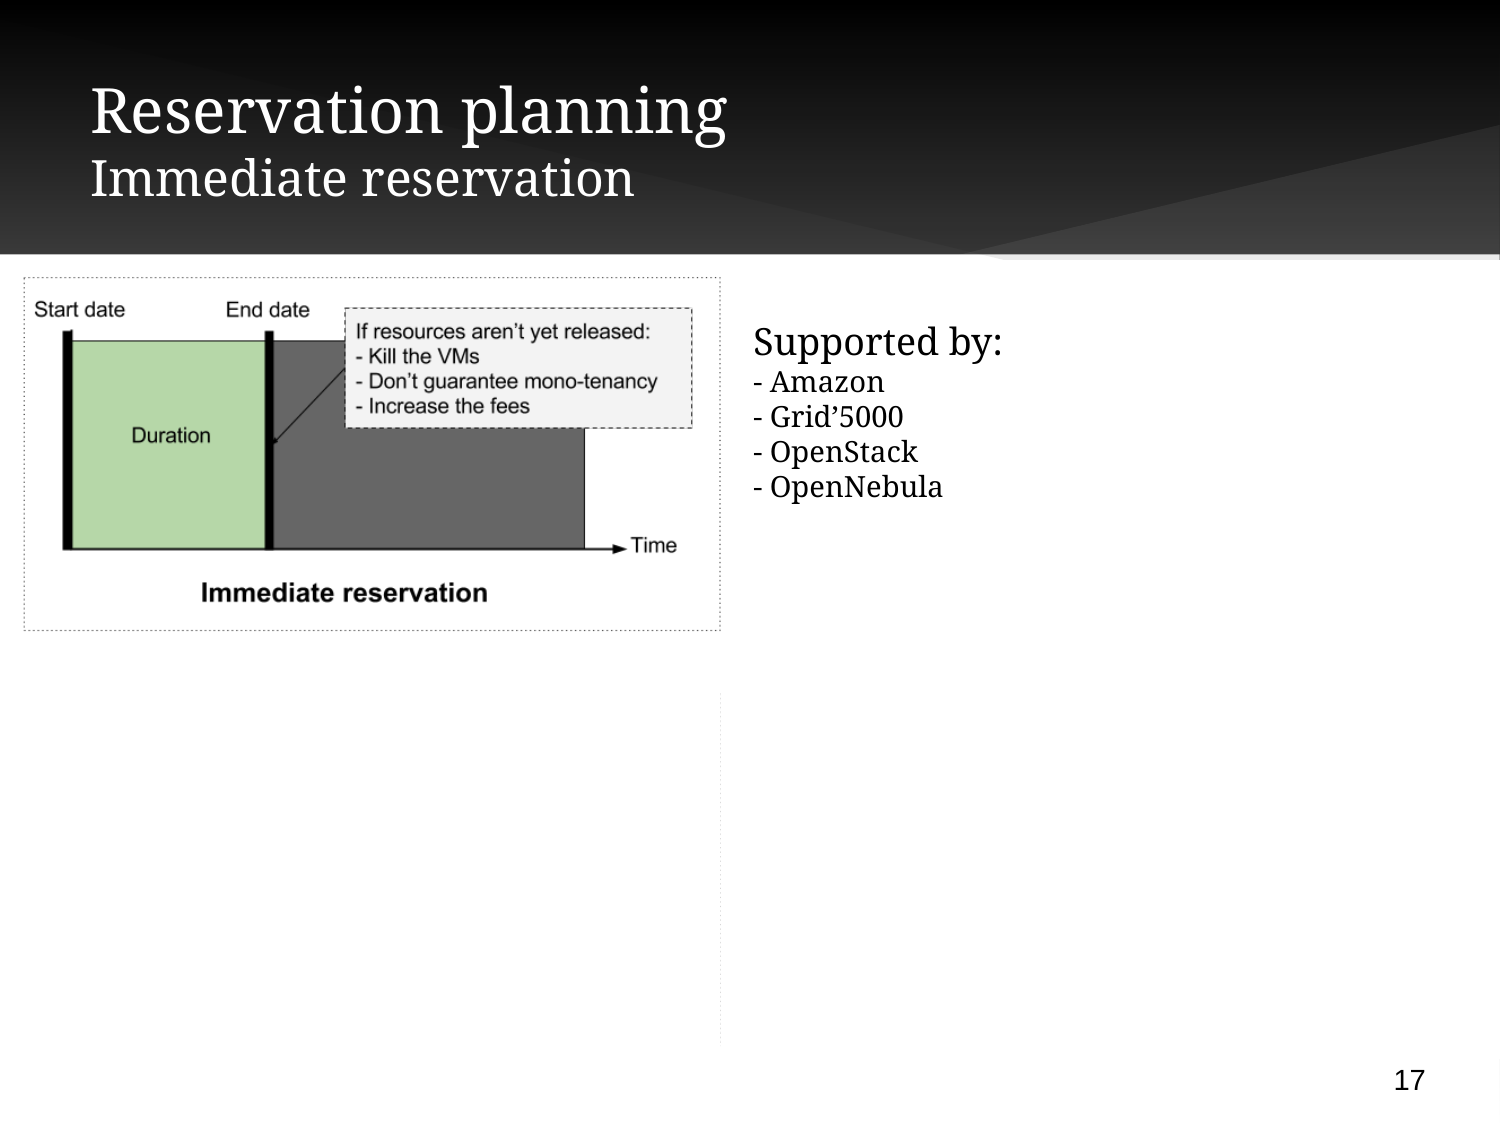

# Reservation planning Immediate reservation
Supported by:
- Amazon
- Grid’5000
- OpenStack
- OpenNebula
17